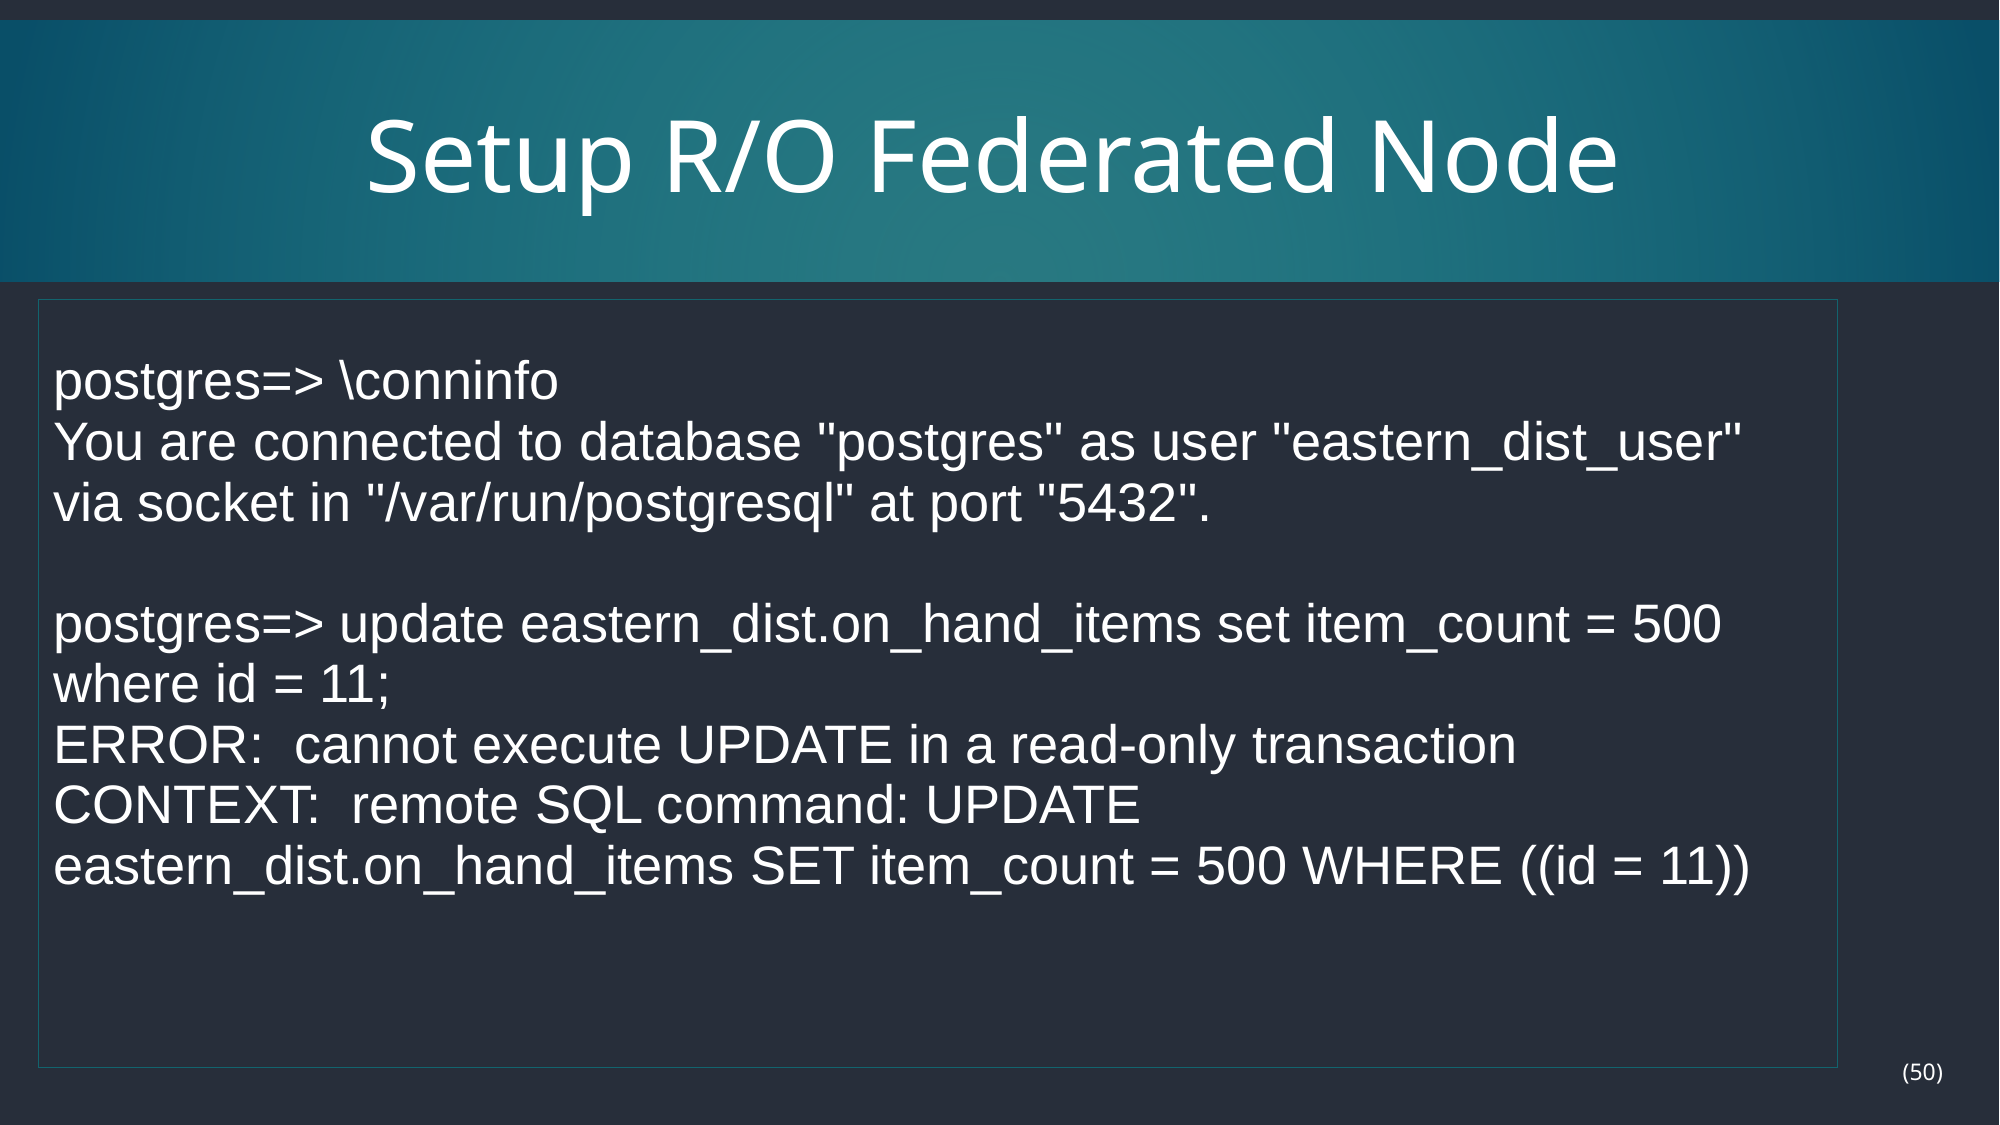

Setup R/O Federated Node
postgres=> \conninfo
You are connected to database "postgres" as user "eastern_dist_user" via socket in "/var/run/postgresql" at port "5432".
postgres=> update eastern_dist.on_hand_items set item_count = 500 where id = 11;
ERROR: cannot execute UPDATE in a read-only transaction
CONTEXT: remote SQL command: UPDATE eastern_dist.on_hand_items SET item_count = 500 WHERE ((id = 11))